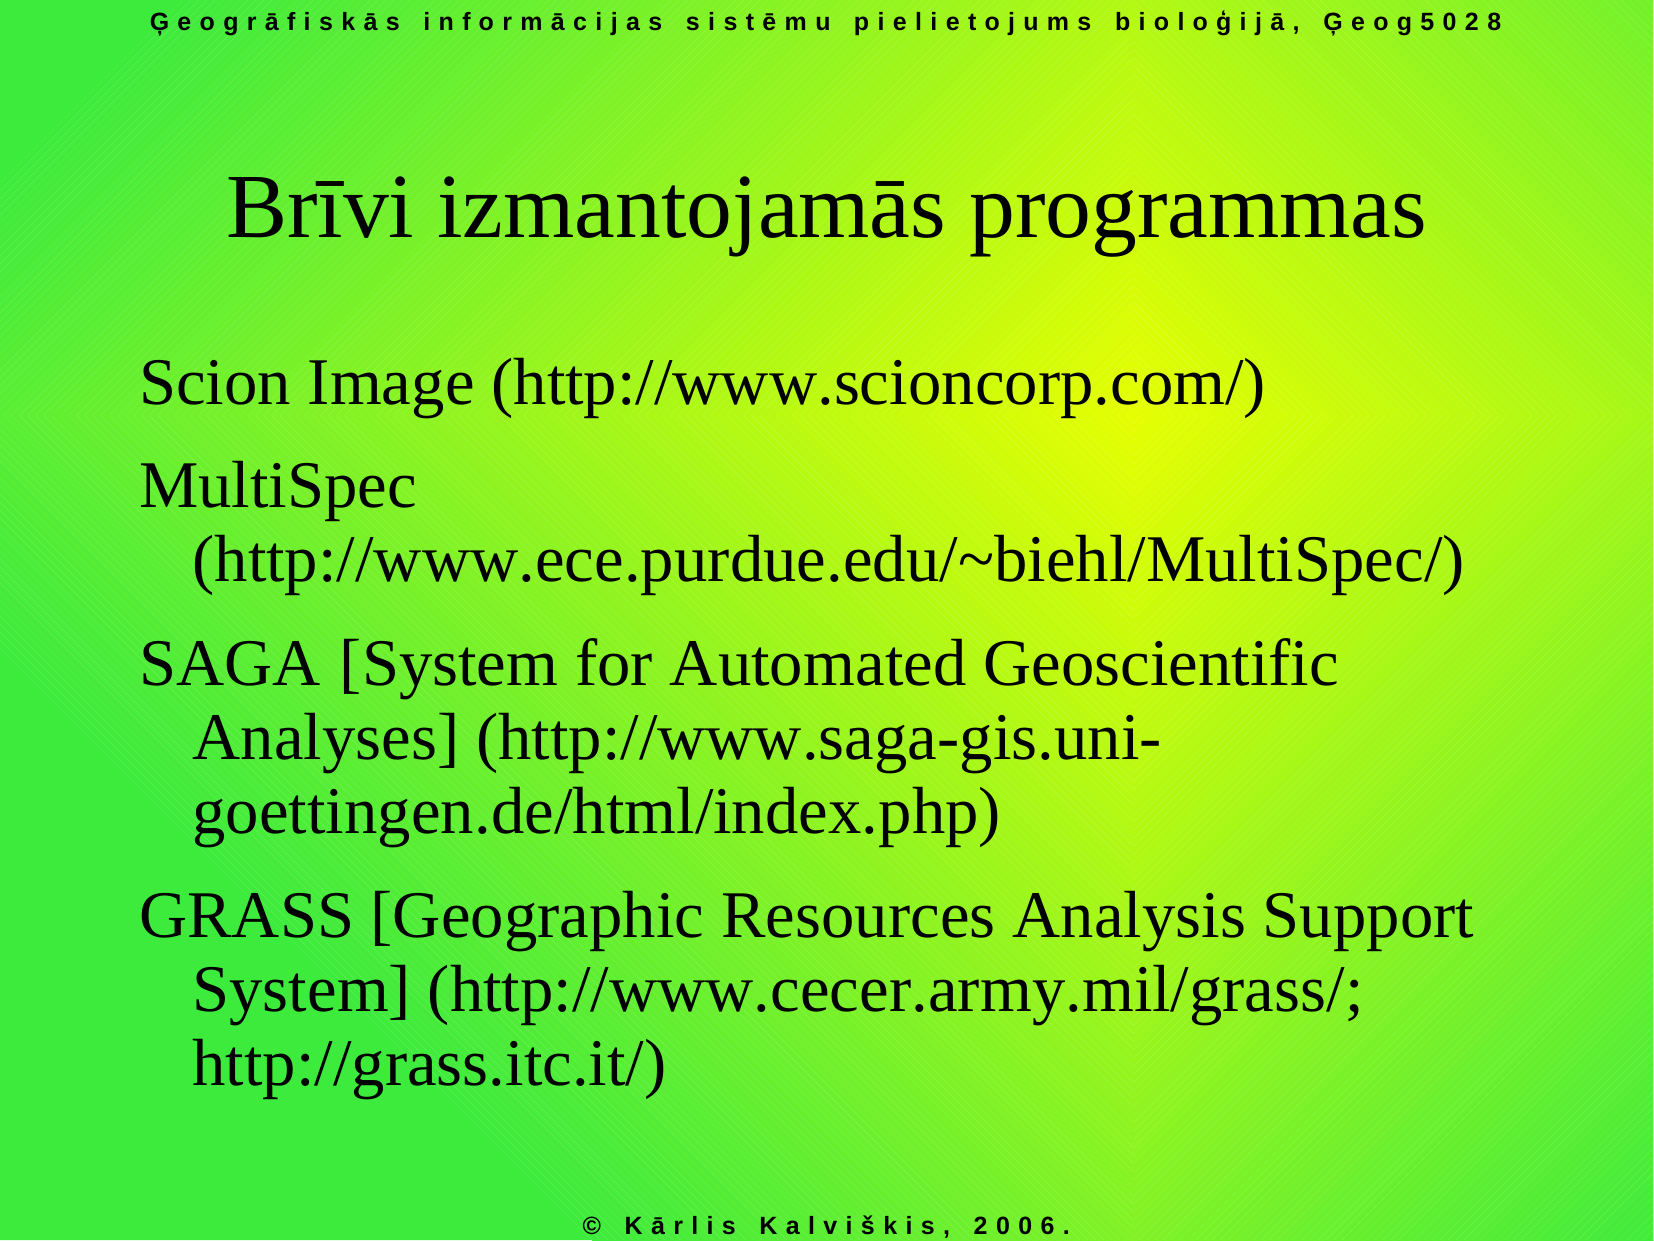

# Brīvi izmantojamās programmas
Scion Image (http://www.scioncorp.com/)
MultiSpec (http://www.ece.purdue.edu/~biehl/MultiSpec/)
SAGA	[System for Automated Geoscientific Analyses] (http://www.saga-gis.uni-goettingen.de/html/index.php)
GRASS [Geographic Resources Analysis Support System] (http://www.cecer.army.mil/grass/; http://grass.itc.it/)